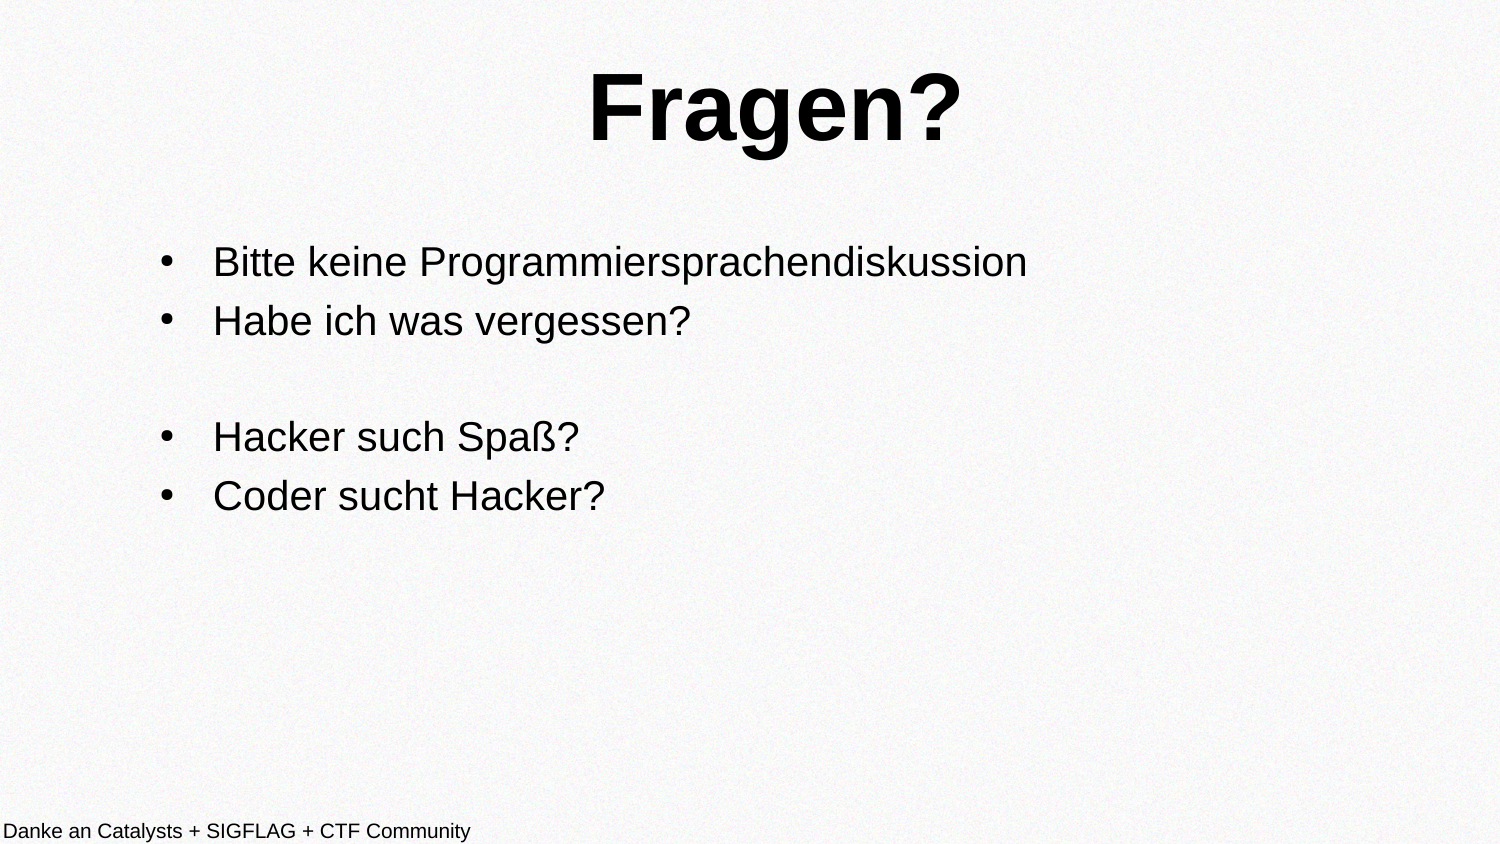

# Fragen?
Bitte keine Programmiersprachendiskussion
Habe ich was vergessen?
Hacker such Spaß?
Coder sucht Hacker?
Danke an Catalysts + SIGFLAG + CTF Community